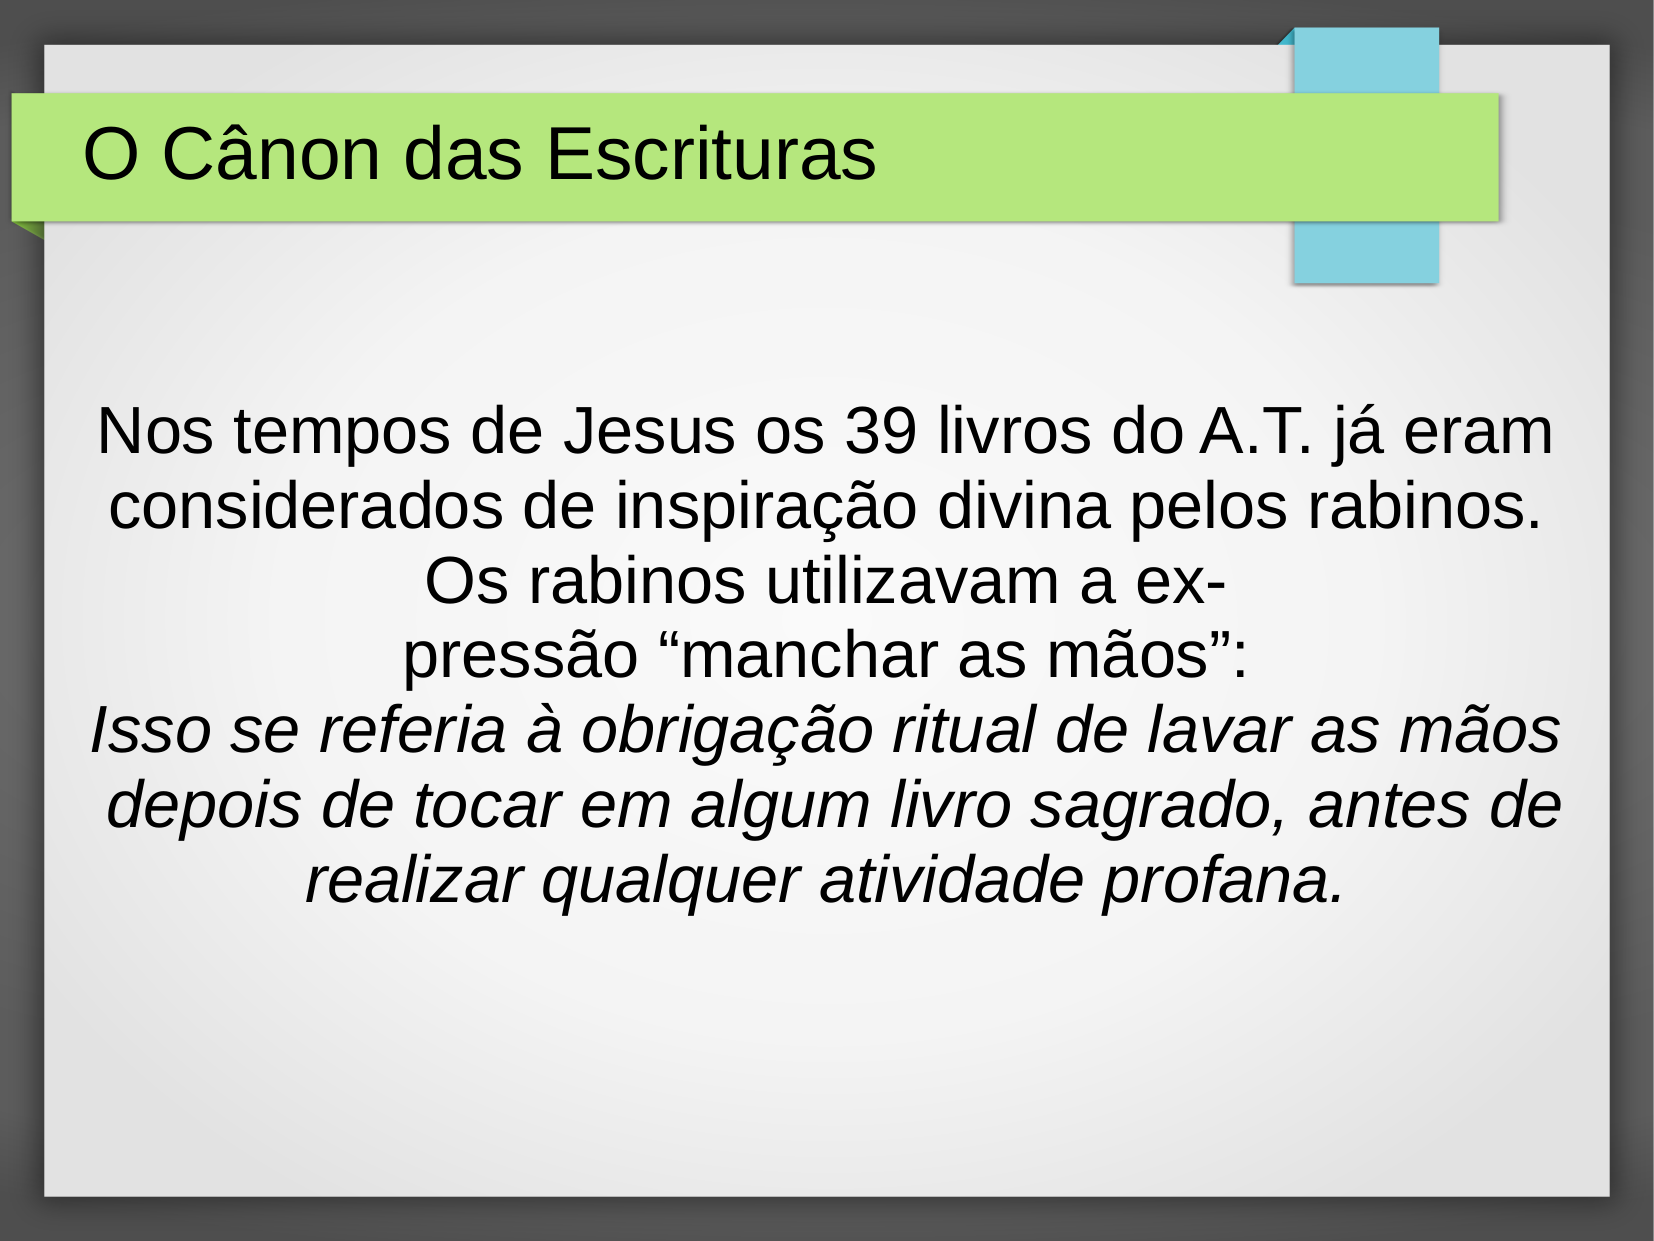

# O Cânon das Escrituras
Nos tempos de Jesus os 39 livros do A.T. já eram considerados de inspiração divina pelos rabinos.
Os rabinos utilizavam a ex-
pressão “manchar as mãos”:
Isso se referia à obrigação ritual de lavar as mãos depois de tocar em algum livro sagrado, antes de realizar qualquer atividade profana.